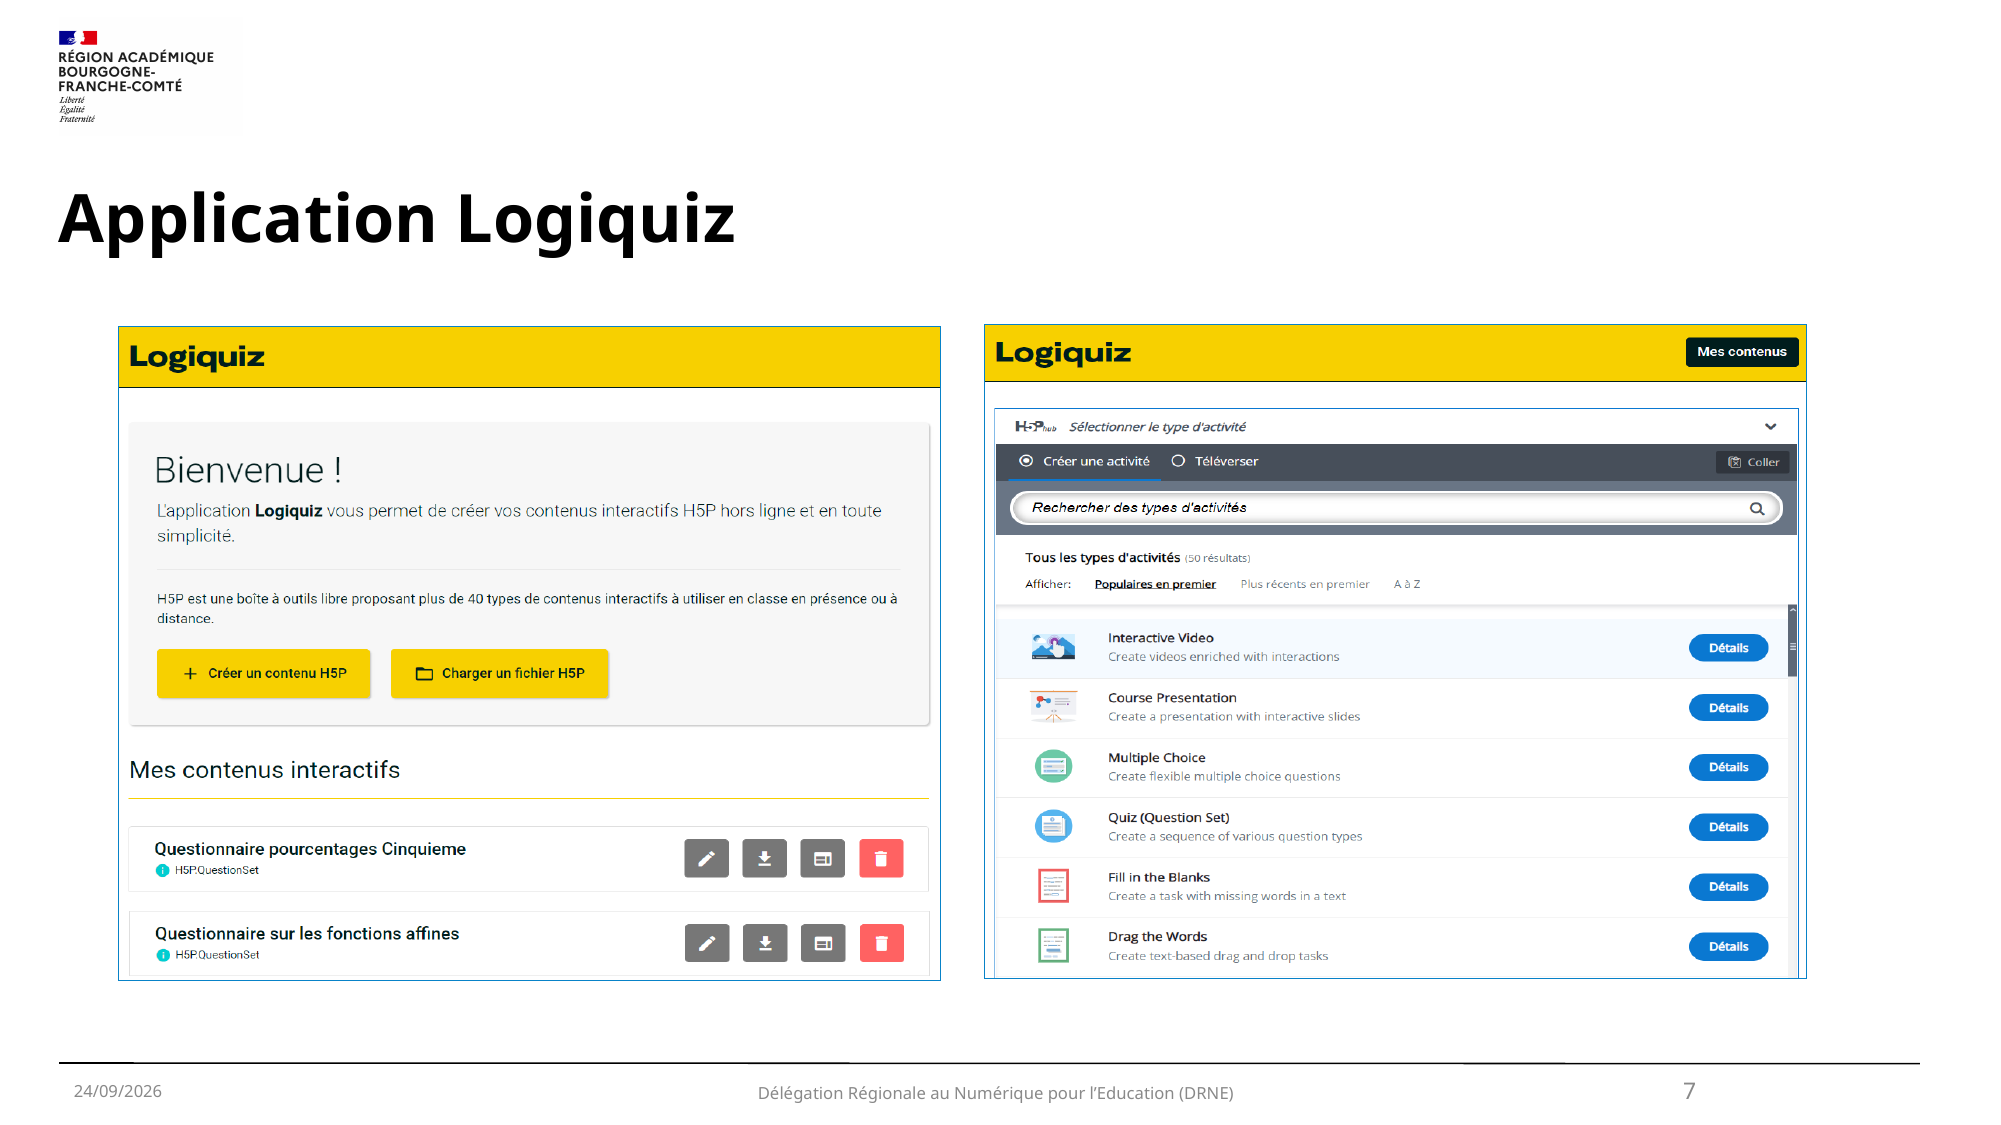

# Application Logiquiz
Délégation Régionale au Numérique pour l’Education (DRNE)